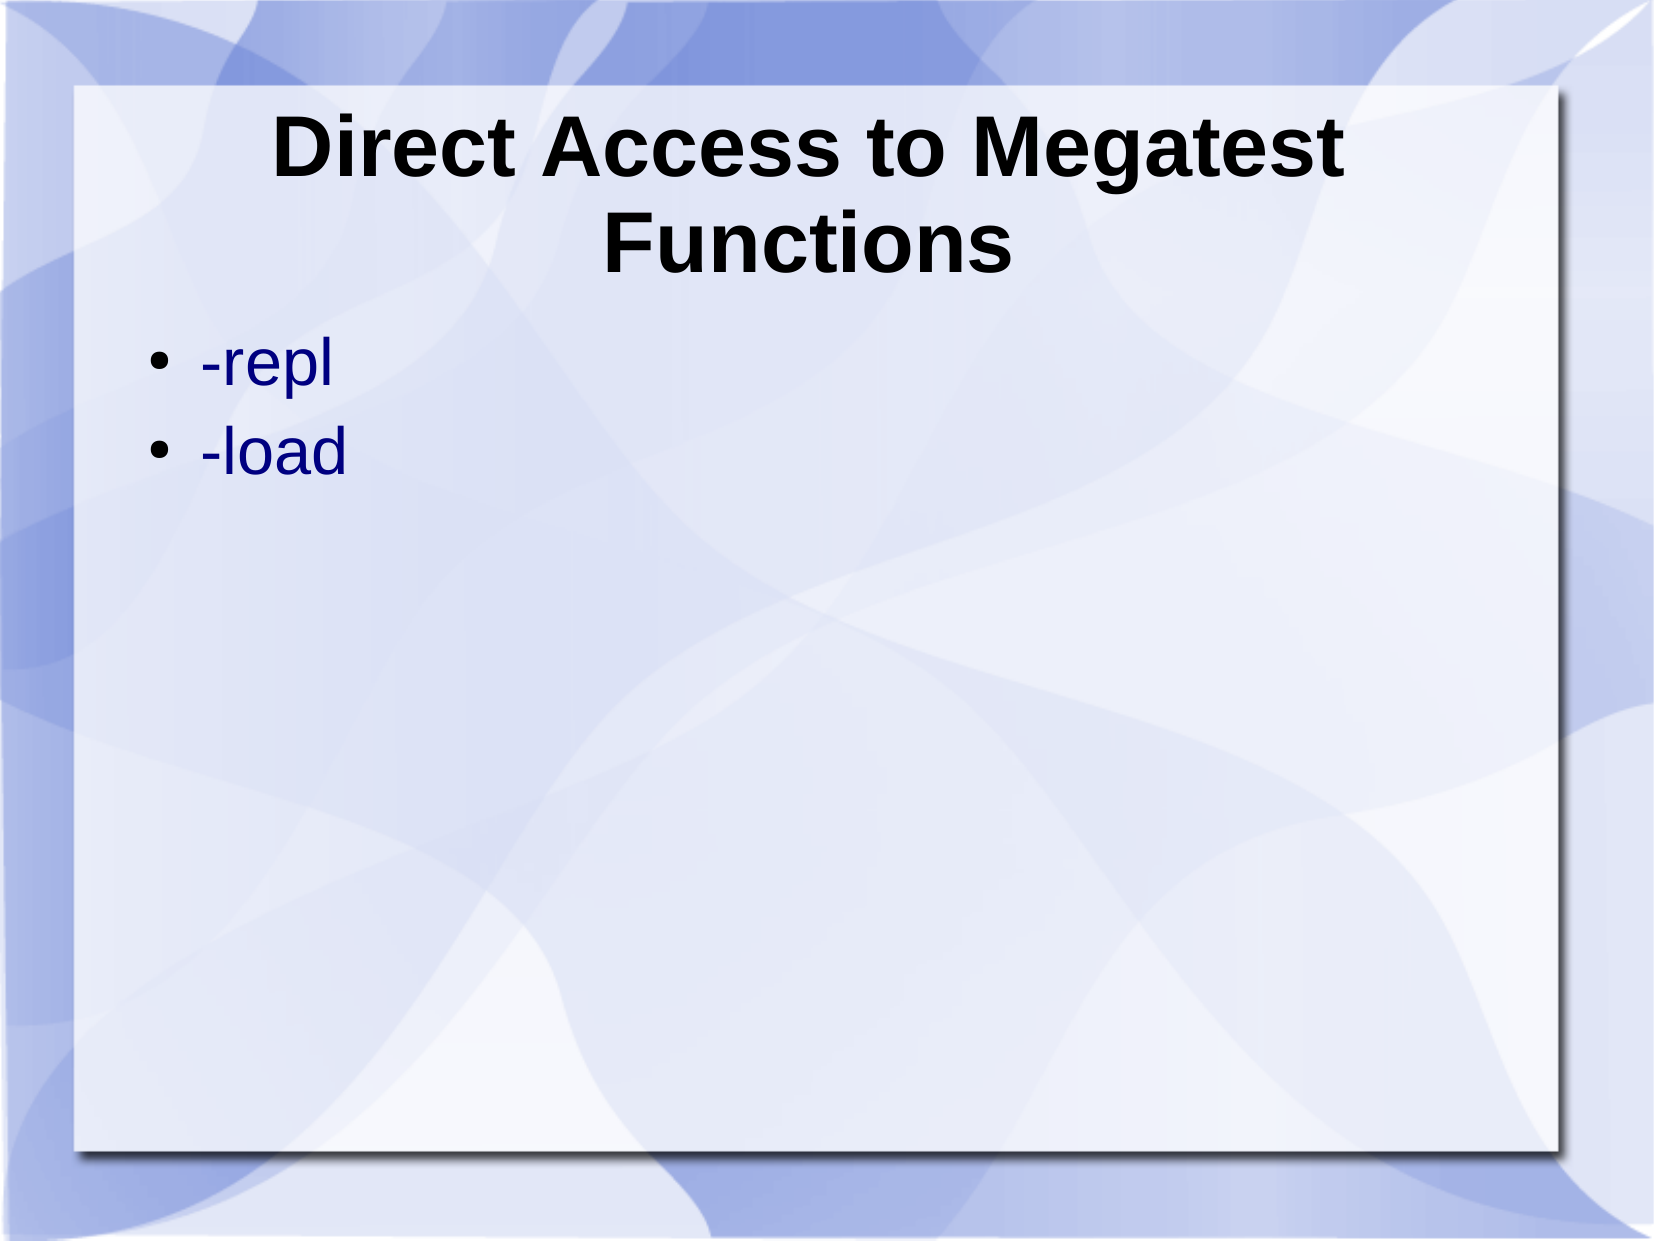

# Direct Access to Megatest Functions
-repl
-load